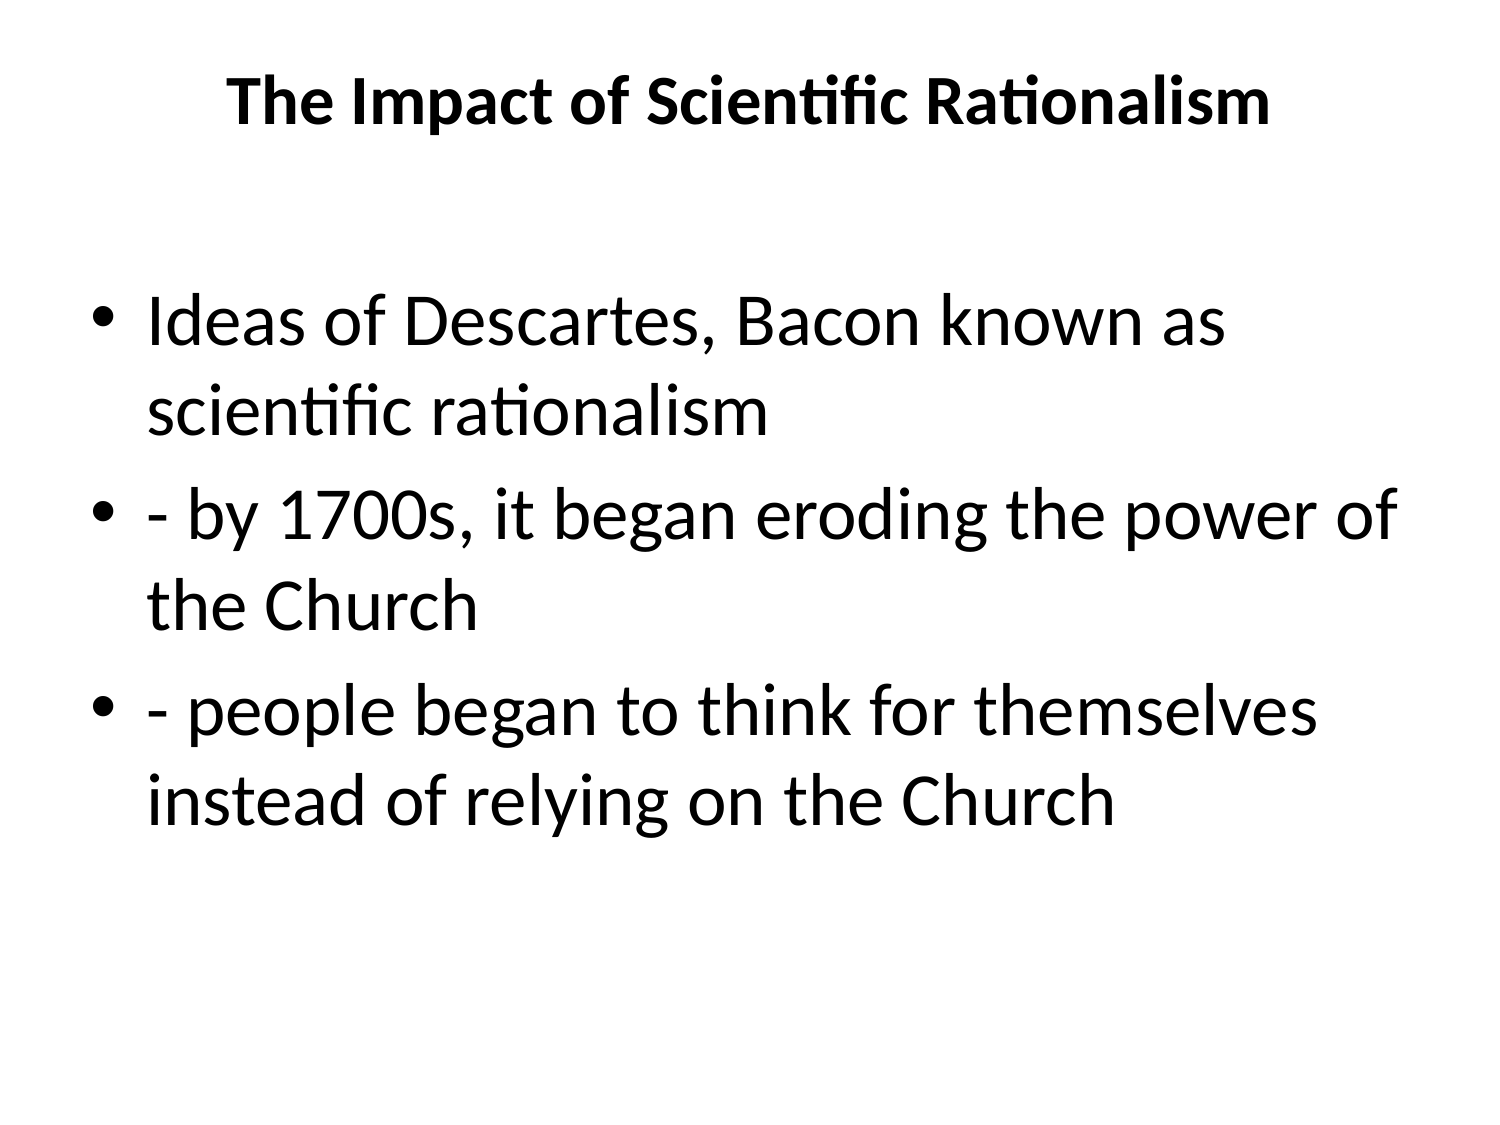

# The Impact of Scientific Rationalism
Ideas of Descartes, Bacon known as scientific rationalism
- by 1700s, it began eroding the power of the Church
- people began to think for themselves instead of relying on the Church